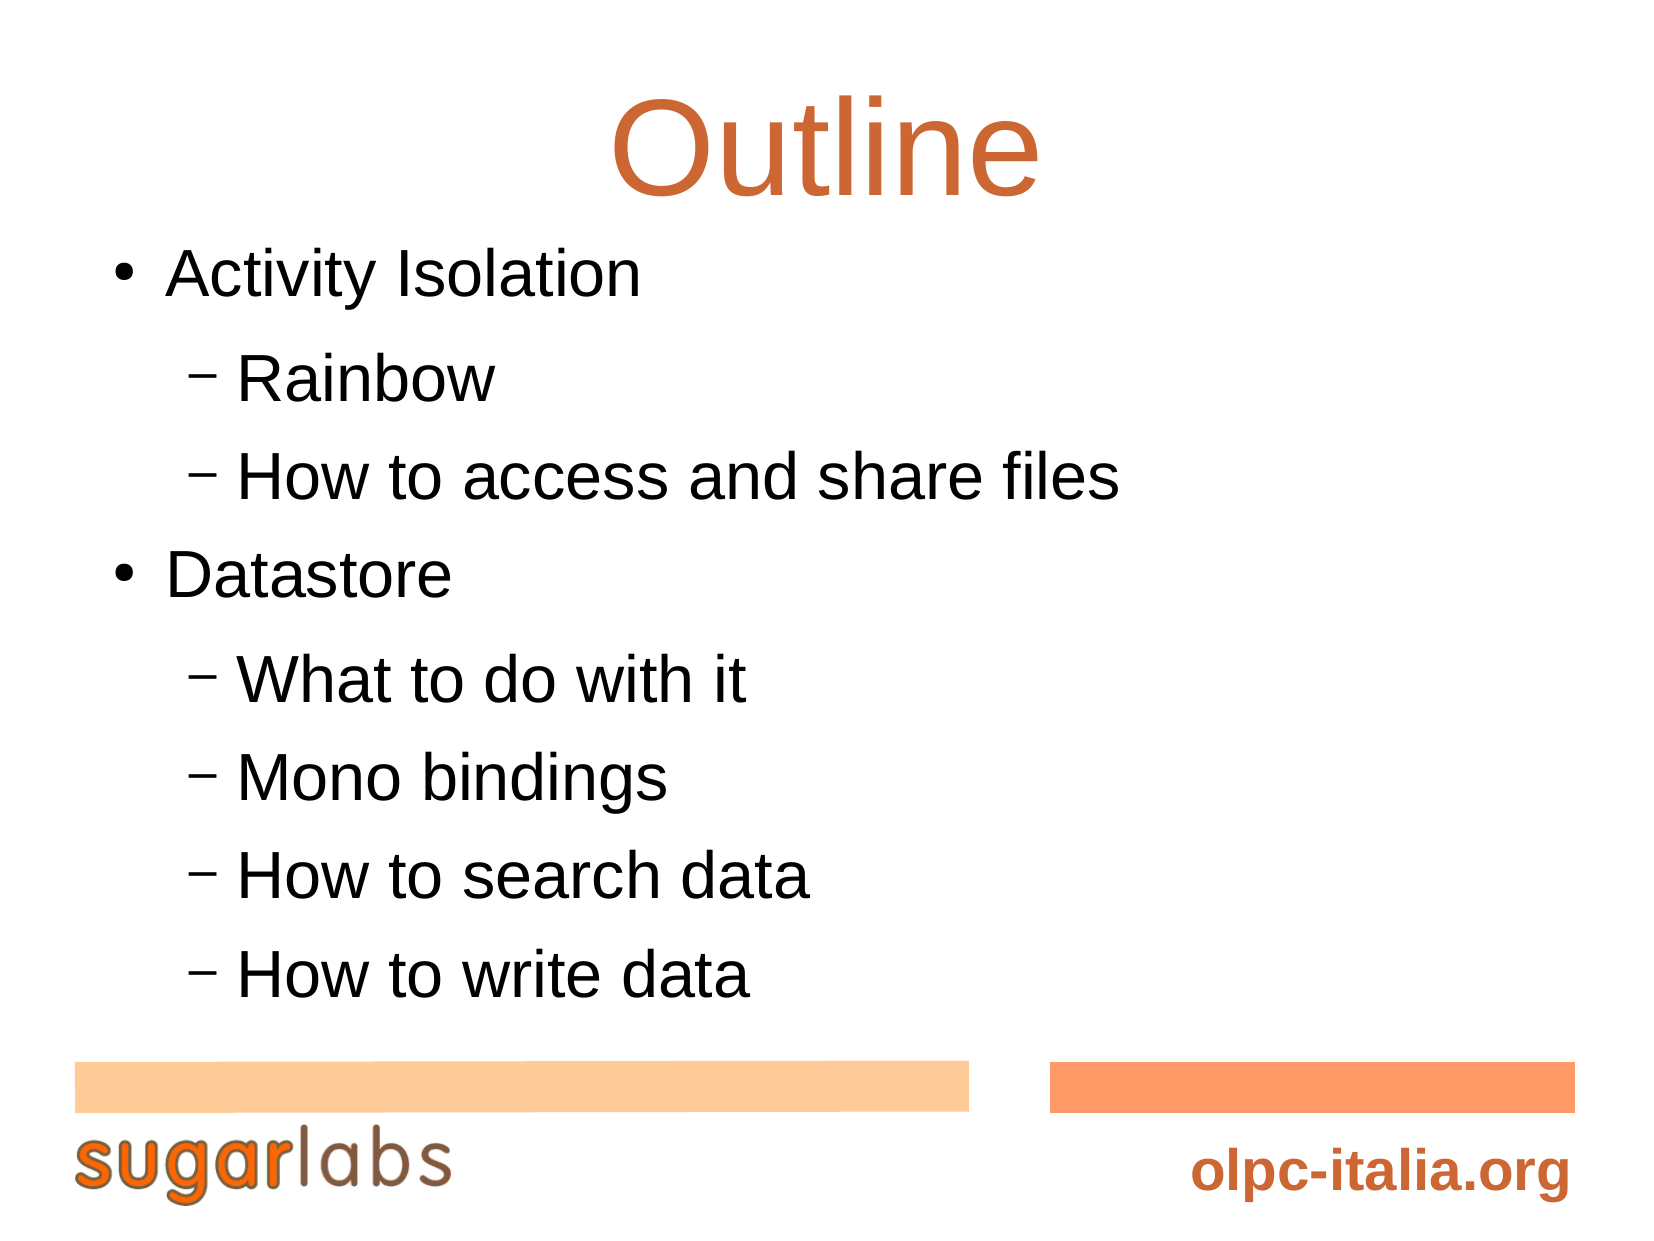

# Outline
Activity Isolation
Rainbow
How to access and share files
Datastore
What to do with it
Mono bindings
How to search data
How to write data